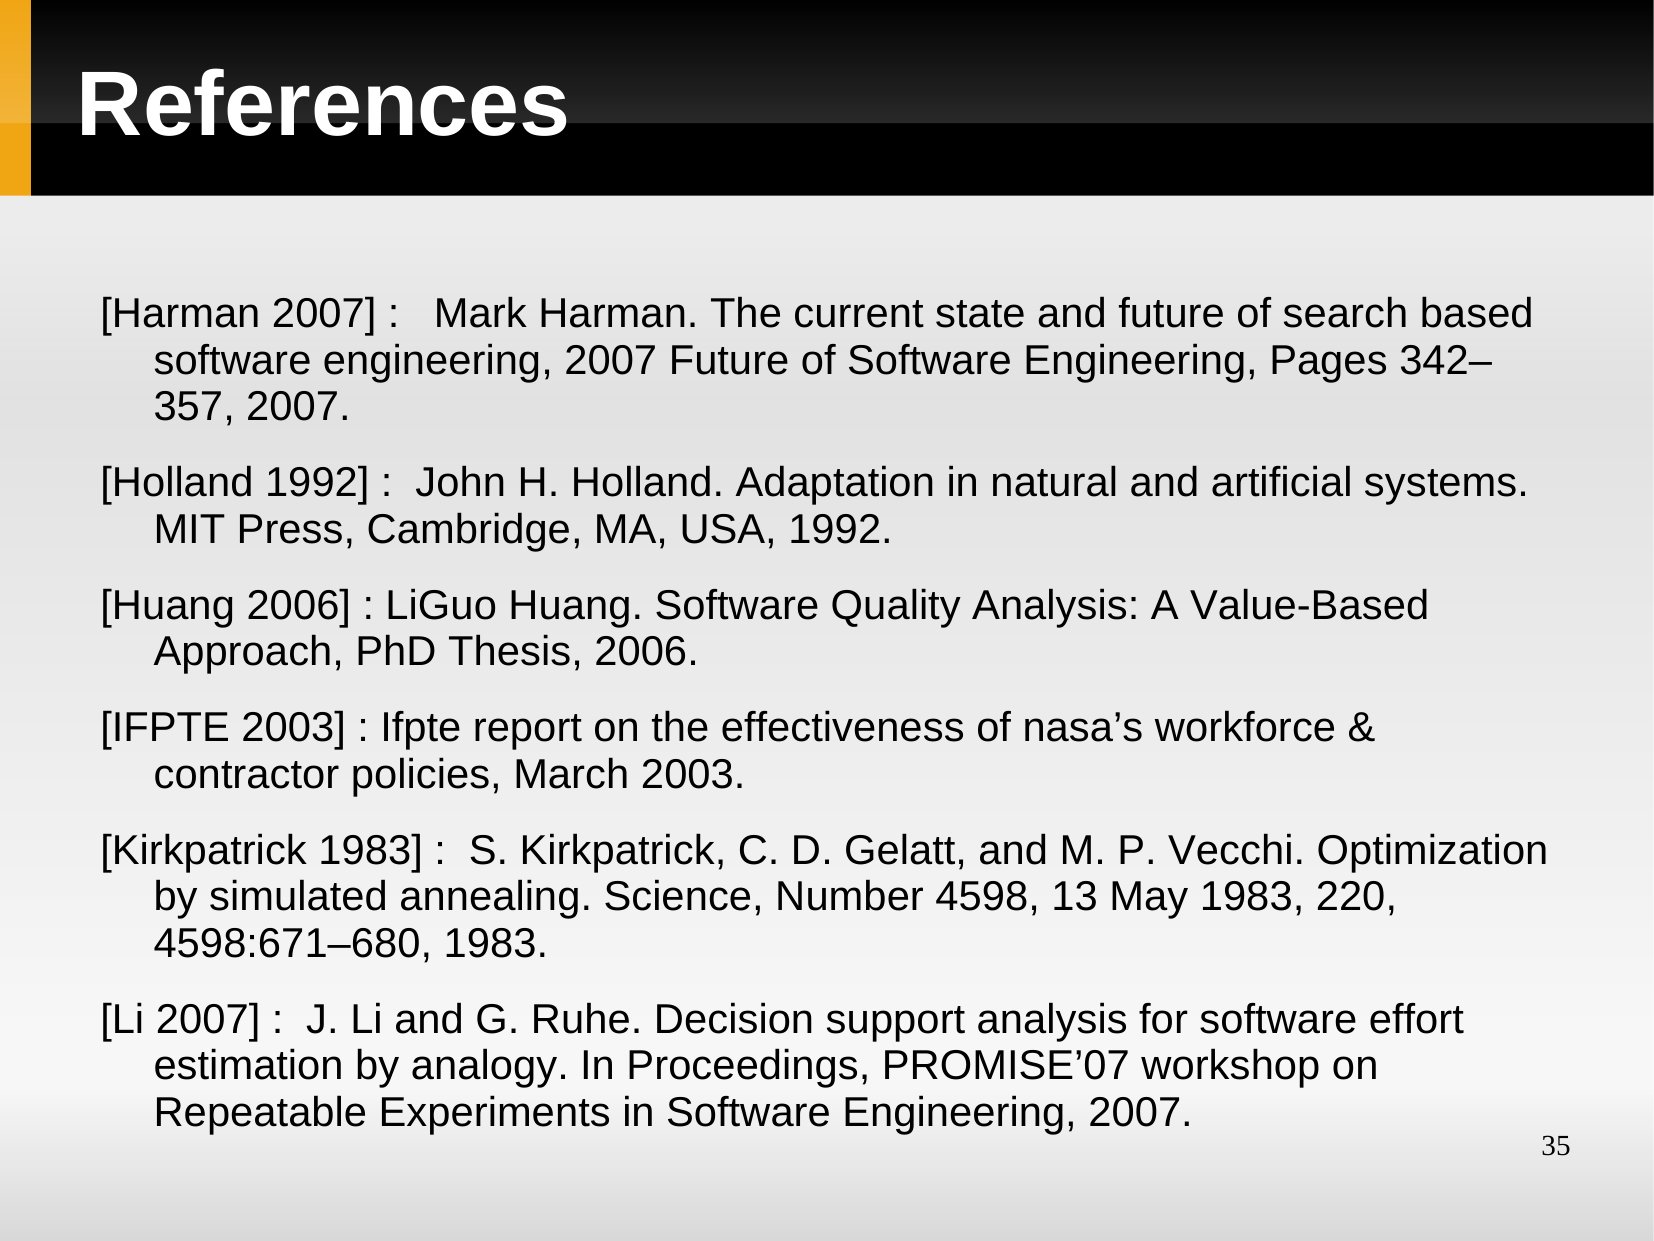

# References
[Harman 2007] : Mark Harman. The current state and future of search based software engineering, 2007 Future of Software Engineering, Pages 342–357, 2007.
[Holland 1992] : John H. Holland. Adaptation in natural and artiﬁcial systems. MIT Press, Cambridge, MA, USA, 1992.
[Huang 2006] : LiGuo Huang. Software Quality Analysis: A Value-Based Approach, PhD Thesis, 2006.
[IFPTE 2003] : Ifpte report on the effectiveness of nasa’s workforce & contractor policies, March 2003.
[Kirkpatrick 1983] : S. Kirkpatrick, C. D. Gelatt, and M. P. Vecchi. Optimization by simulated annealing. Science, Number 4598, 13 May 1983, 220, 4598:671–680, 1983.
[Li 2007] : J. Li and G. Ruhe. Decision support analysis for software effort estimation by analogy. In Proceedings, PROMISE’07 workshop on Repeatable Experiments in Software Engineering, 2007.
35